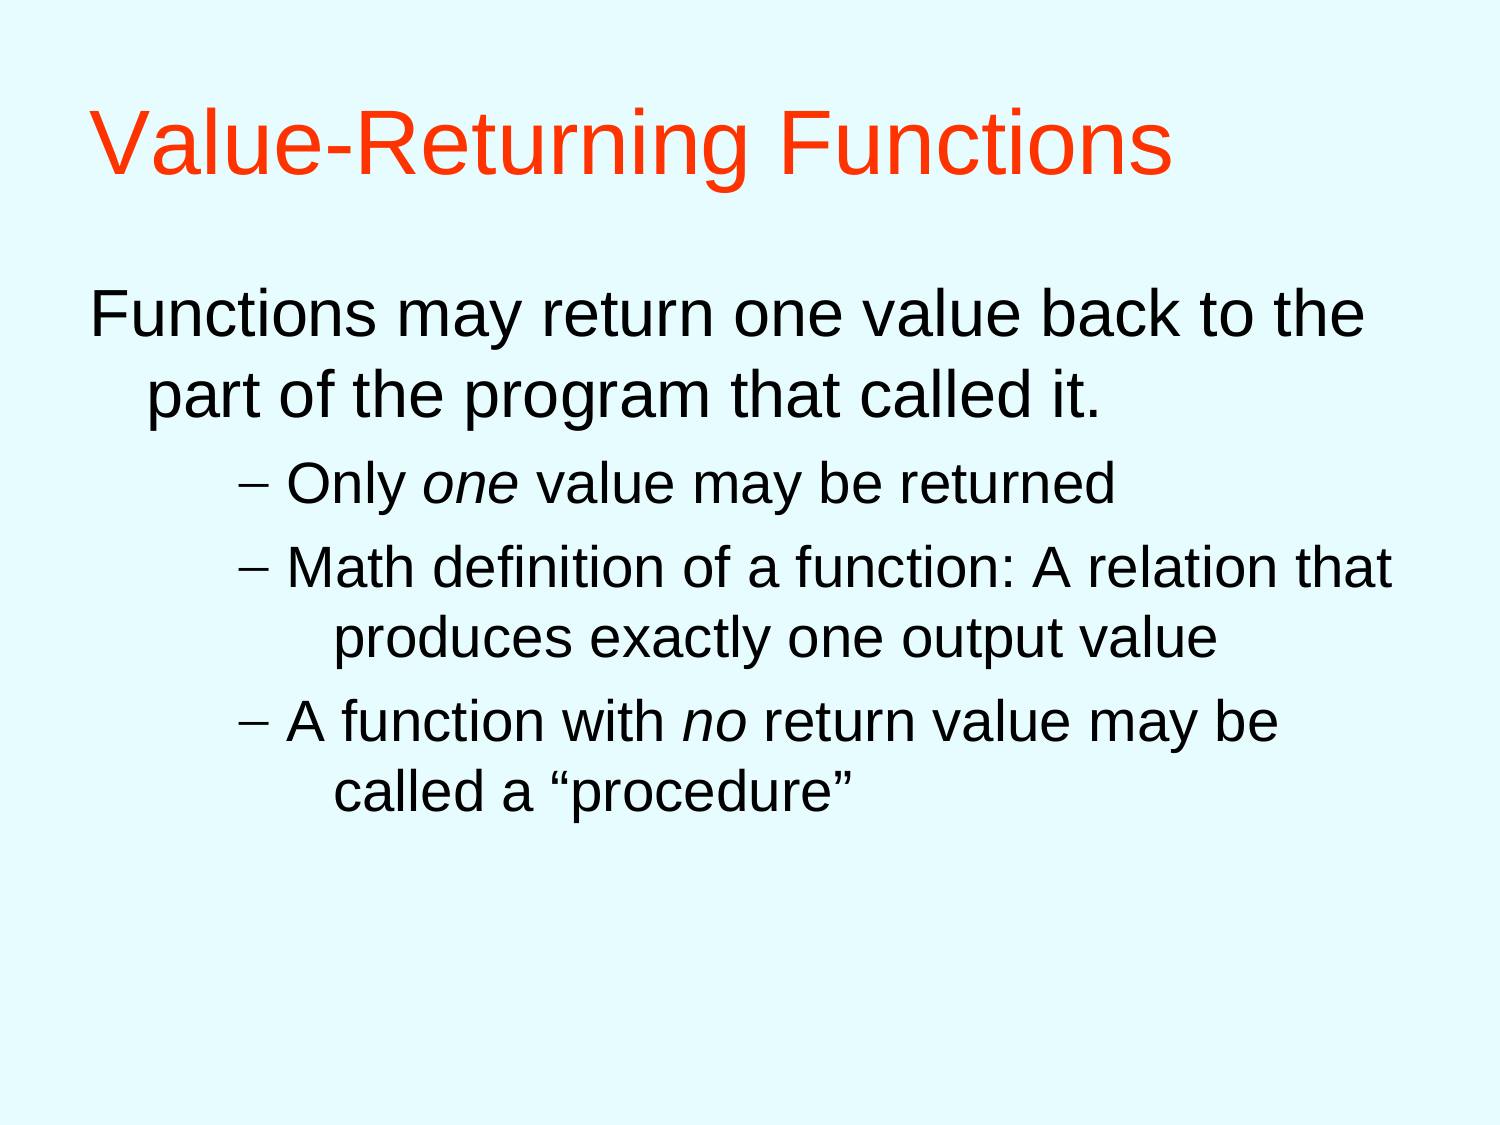

# Value-Returning Functions
Functions may return one value back to the part of the program that called it.
Only one value may be returned
Math definition of a function: A relation that produces exactly one output value
A function with no return value may be called a “procedure”